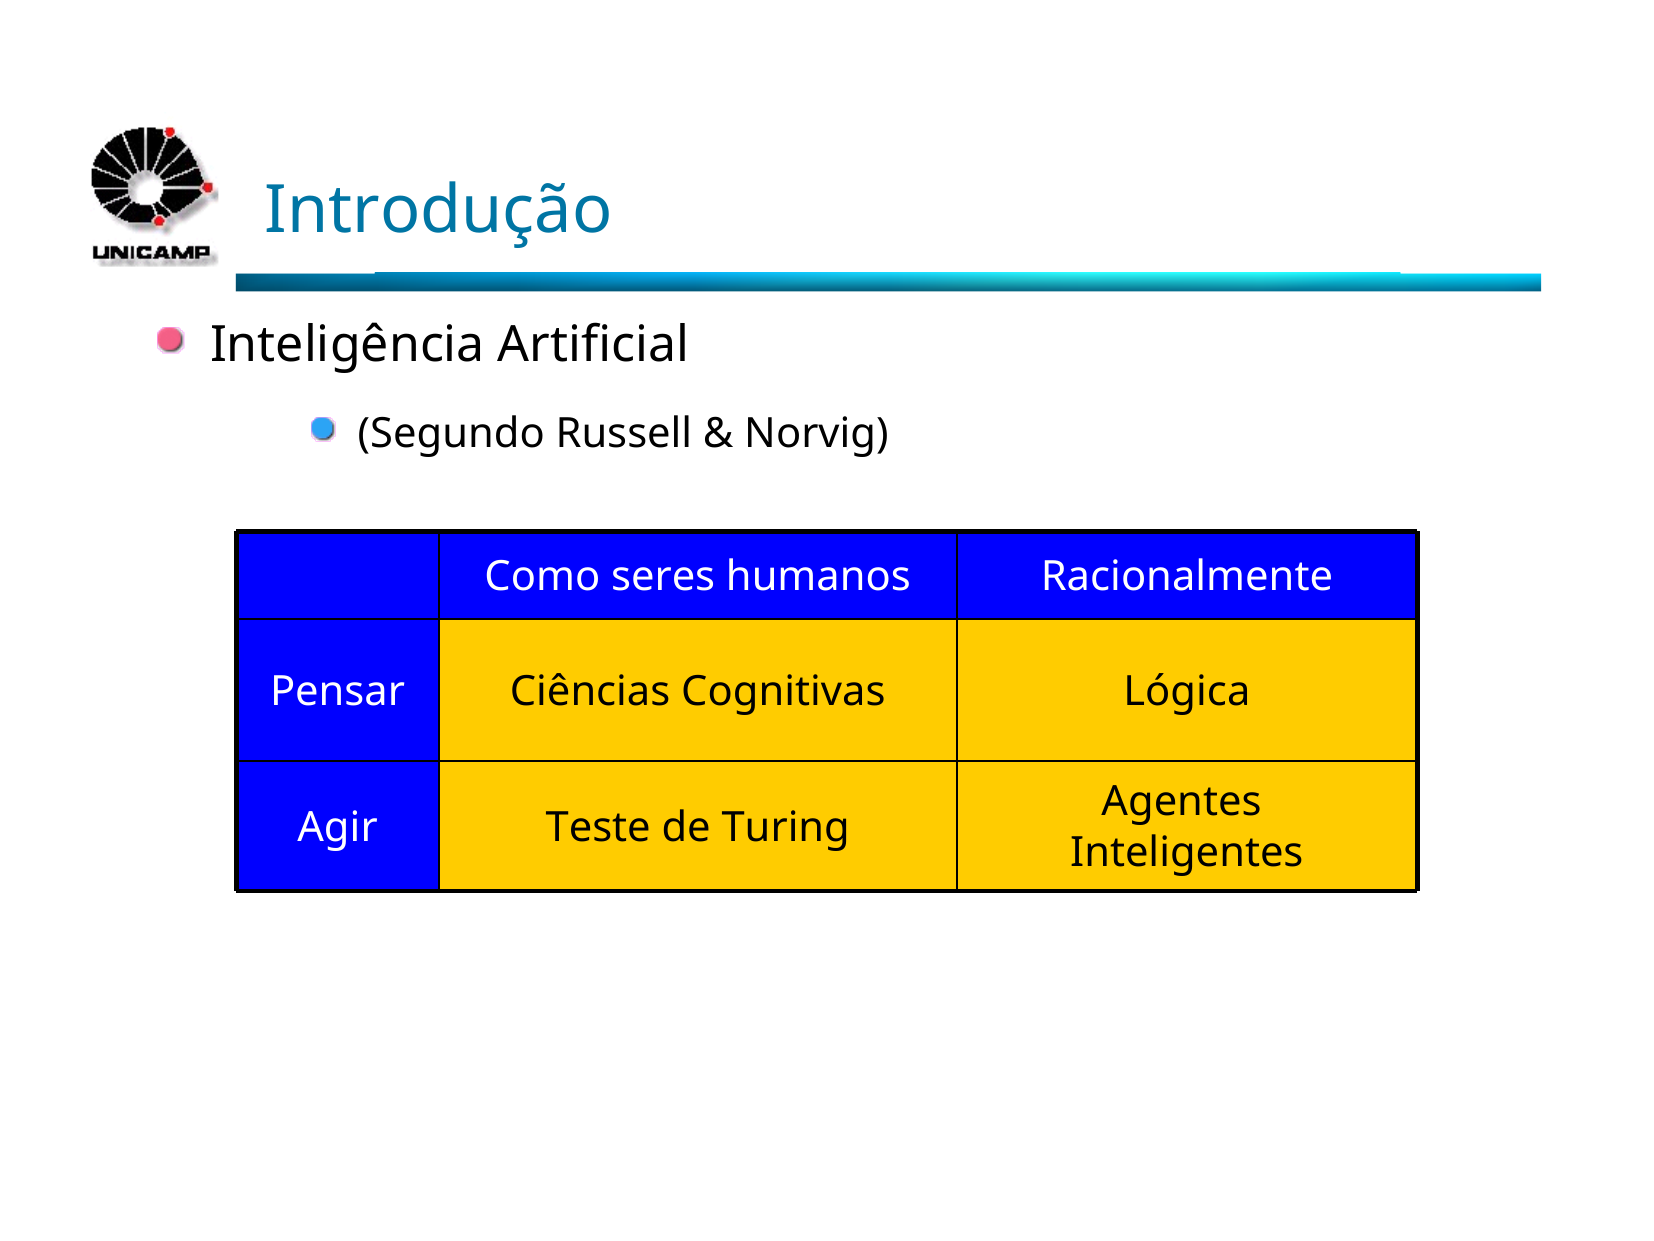

# Introdução
Inteligência Artificial
(Segundo Russell & Norvig)
Como seres humanos
Racionalmente
Pensar
Ciências Cognitivas
Lógica
Agir
Teste de Turing
Agentes
Inteligentes